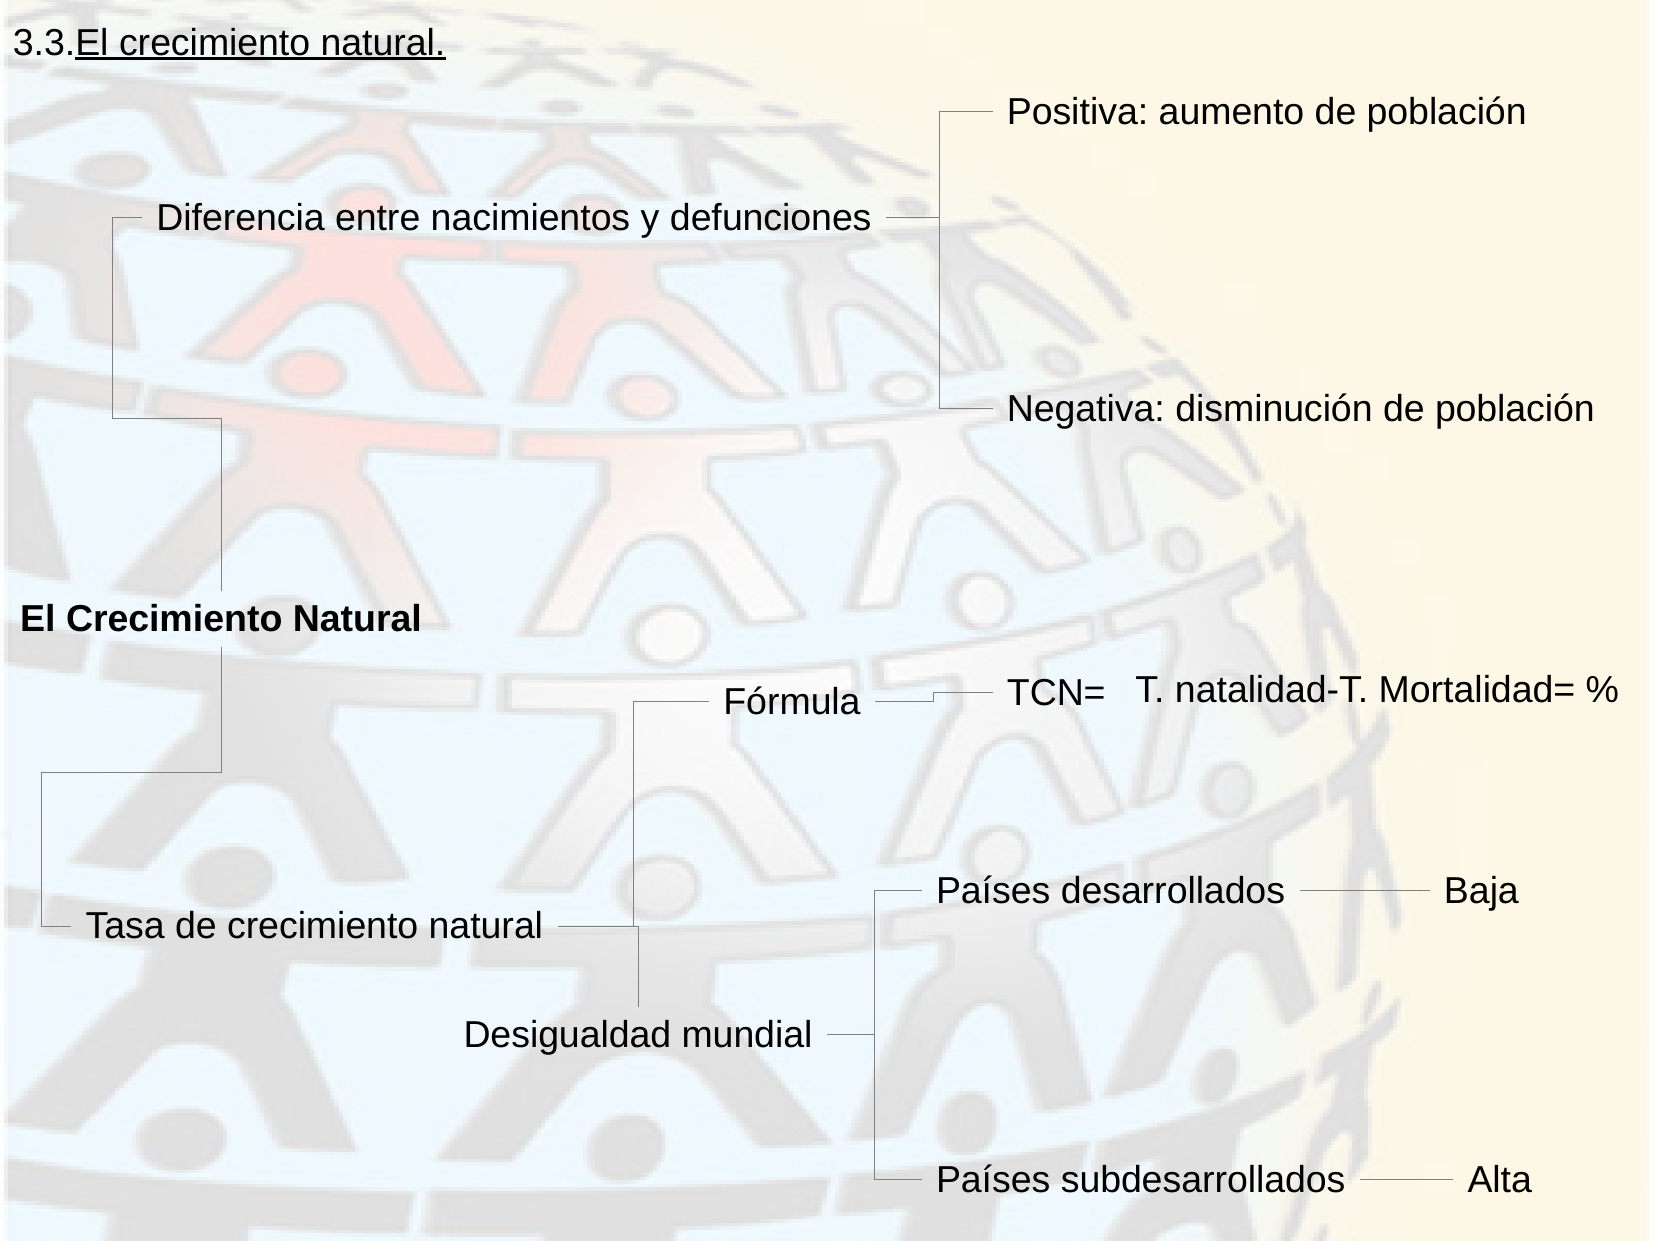

3.3.El crecimiento natural.
Positiva: aumento de población
Diferencia entre nacimientos y defunciones
Negativa: disminución de población
El Crecimiento Natural
T. natalidad-T. Mortalidad= %
TCN=
Fórmula
Países desarrollados
Baja
Tasa de crecimiento natural
Desigualdad mundial
Países subdesarrollados
Alta